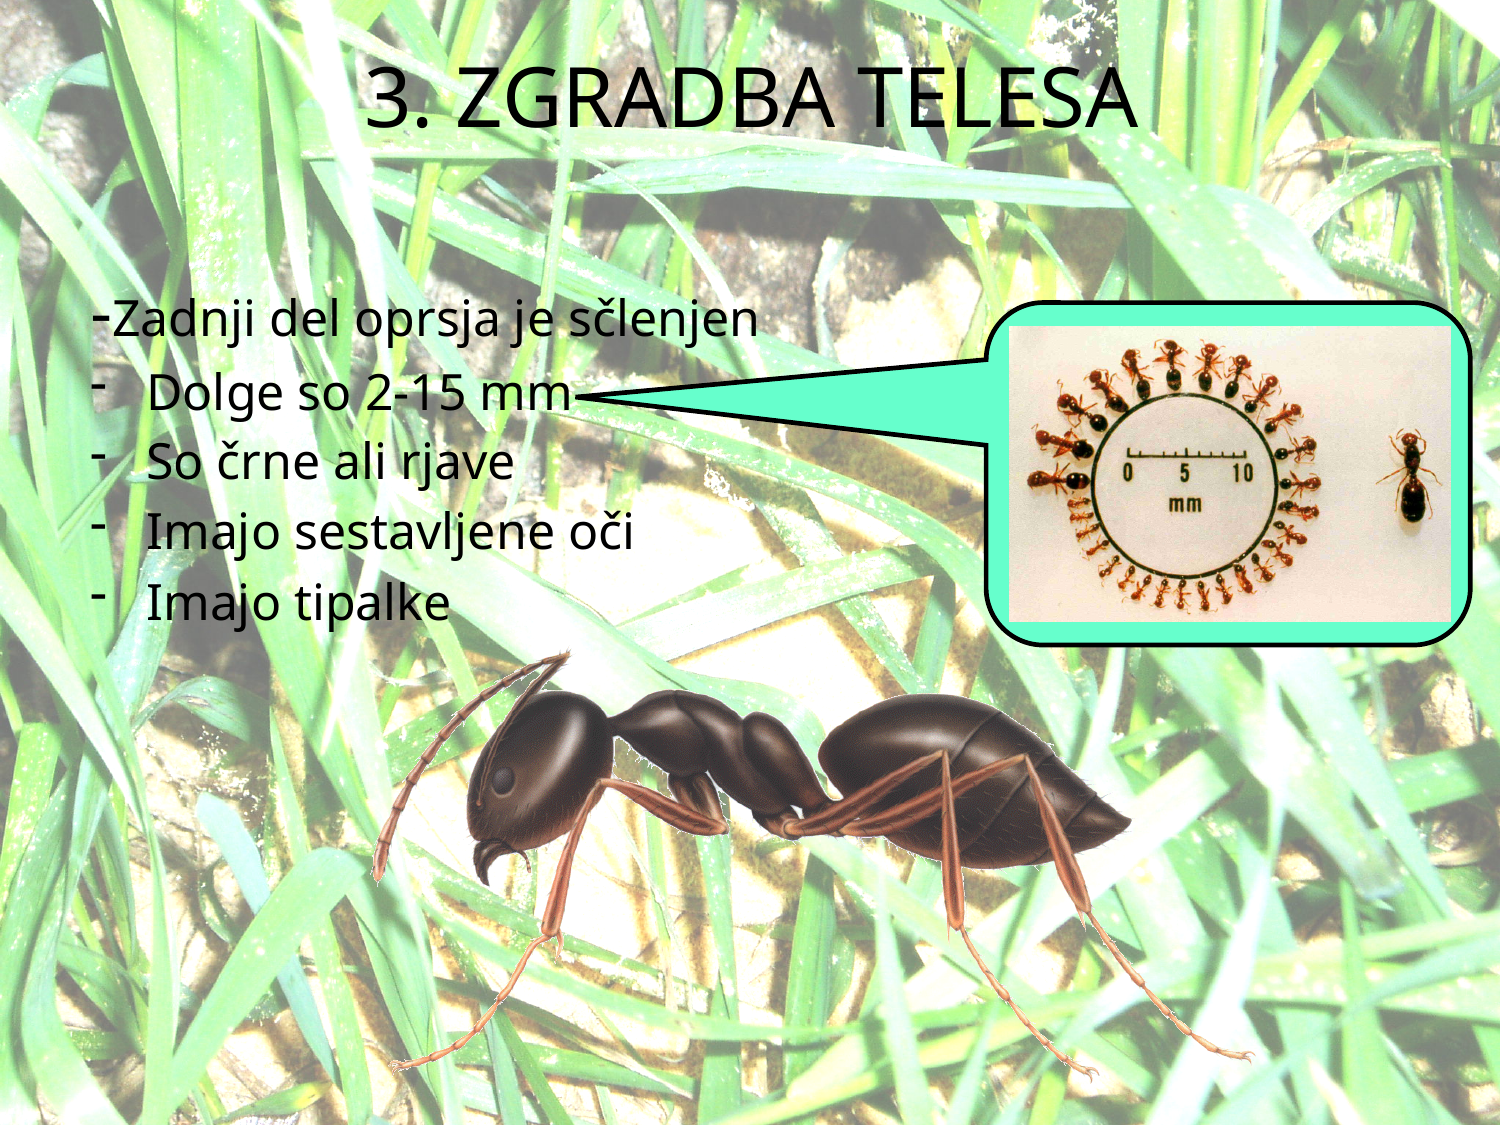

# 3. ZGRADBA TELESA
-Zadnji del oprsja je sčlenjen
Dolge so 2-15 mm
So črne ali rjave
Imajo sestavljene oči
Imajo tipalke